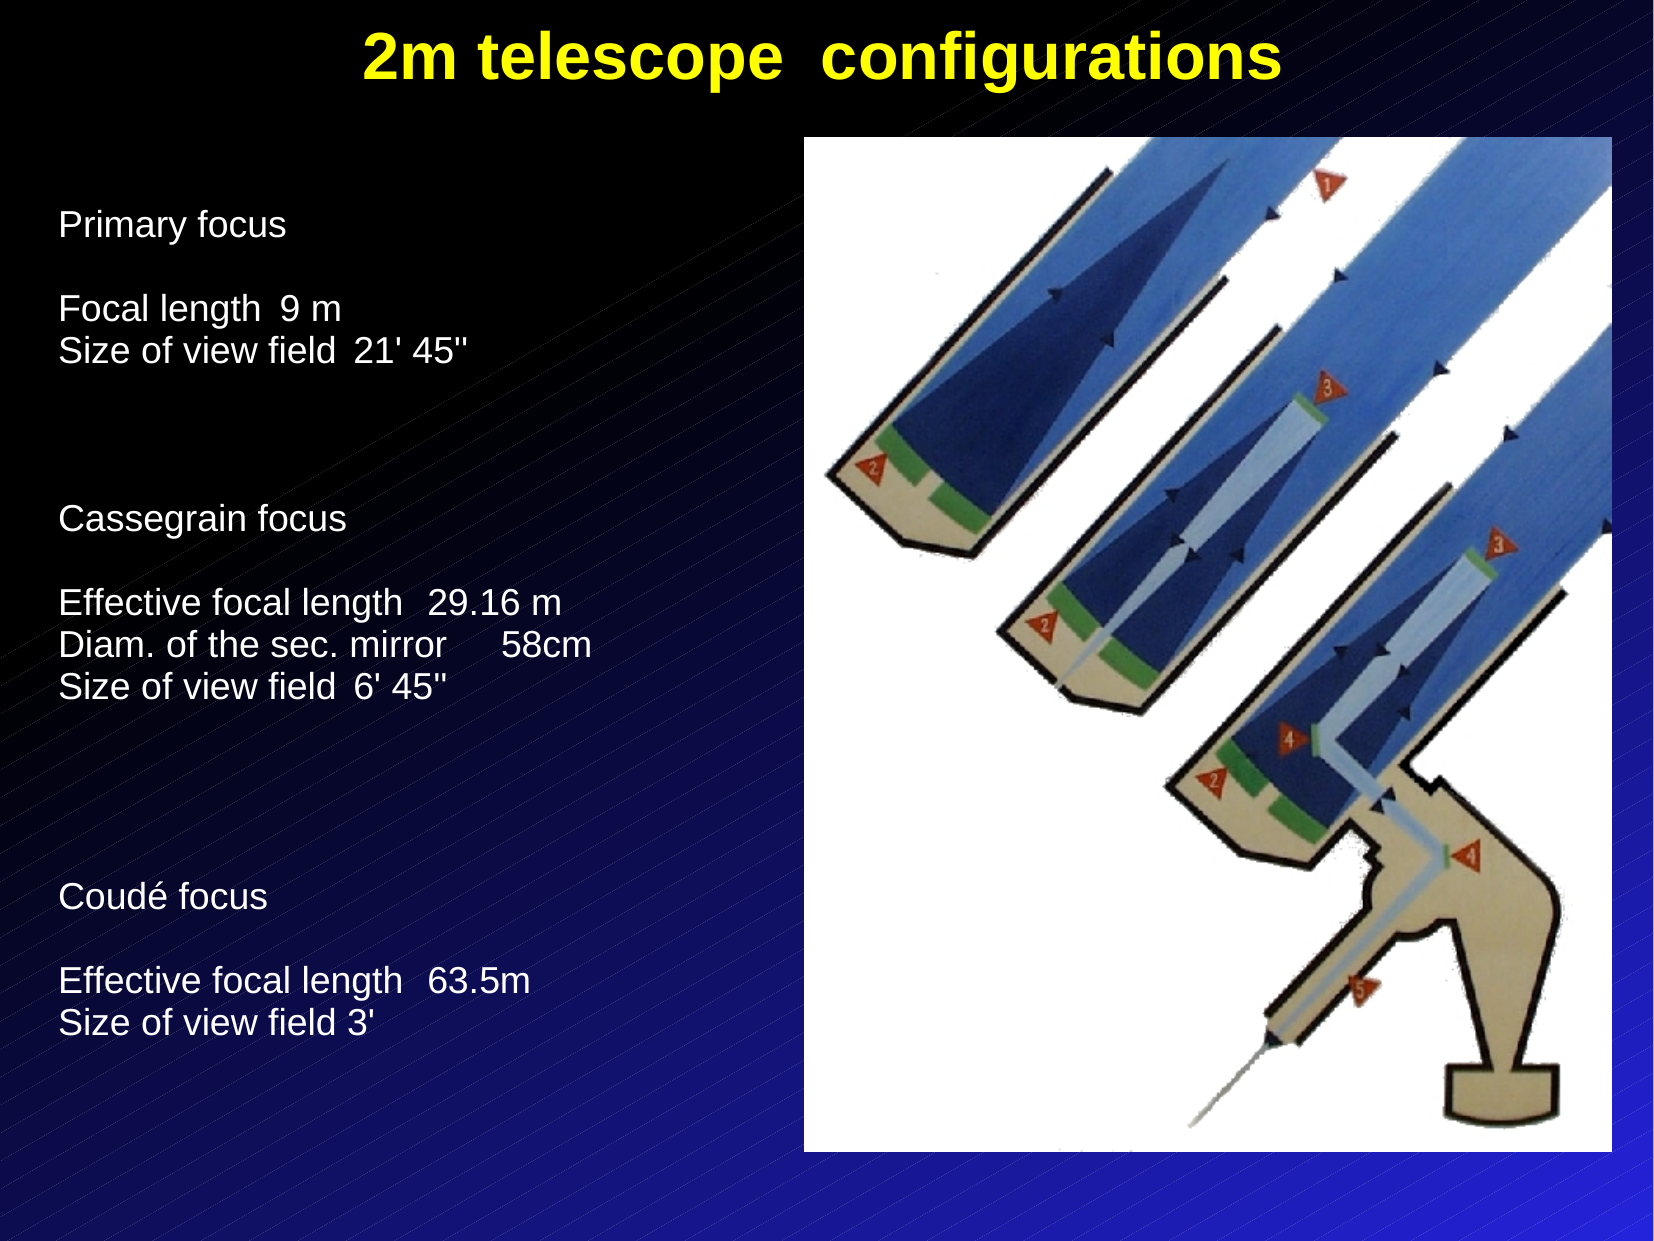

2m telescope configurations
Primary focus
Focal length 	9 m
Size of view field 	21' 45''
Cassegrain focus
Effective focal length 	29.16 m
Diam. of the sec. mirror 	58cm
Size of view field 	6' 45''
Coudé focus
Effective focal length 	63.5m
Size of view field 3'